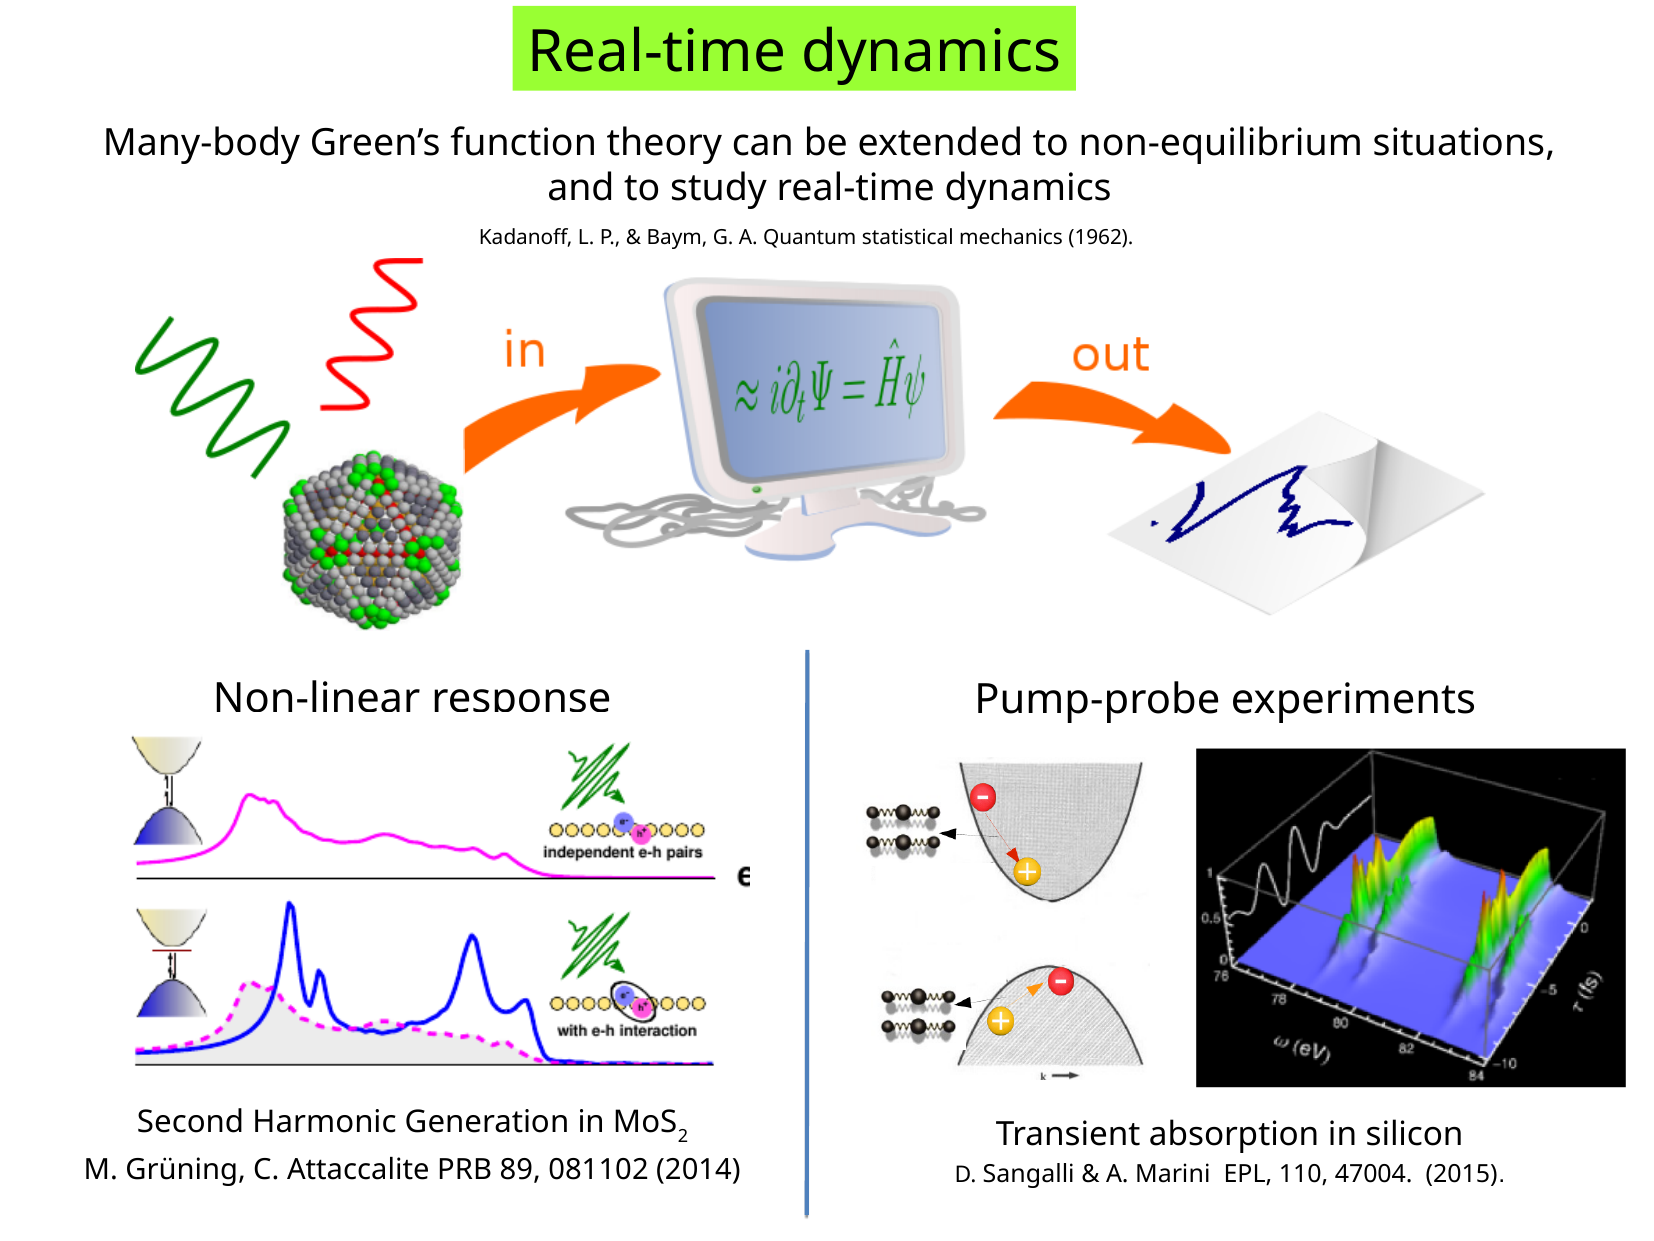

Real-time dynamics
Many-body Green’s function theory can be extended to non-equilibrium situations,
and to study real-time dynamics
Kadanoff, L. P., & Baym, G. A. Quantum statistical mechanics (1962).
Non-linear response
Pump-probe experiments
Second Harmonic Generation in MoS2
M. Grüning, C. Attaccalite PRB 89, 081102 (2014)
Transient absorption in silicon
D. Sangalli & A. Marini EPL, 110, 47004. (2015).